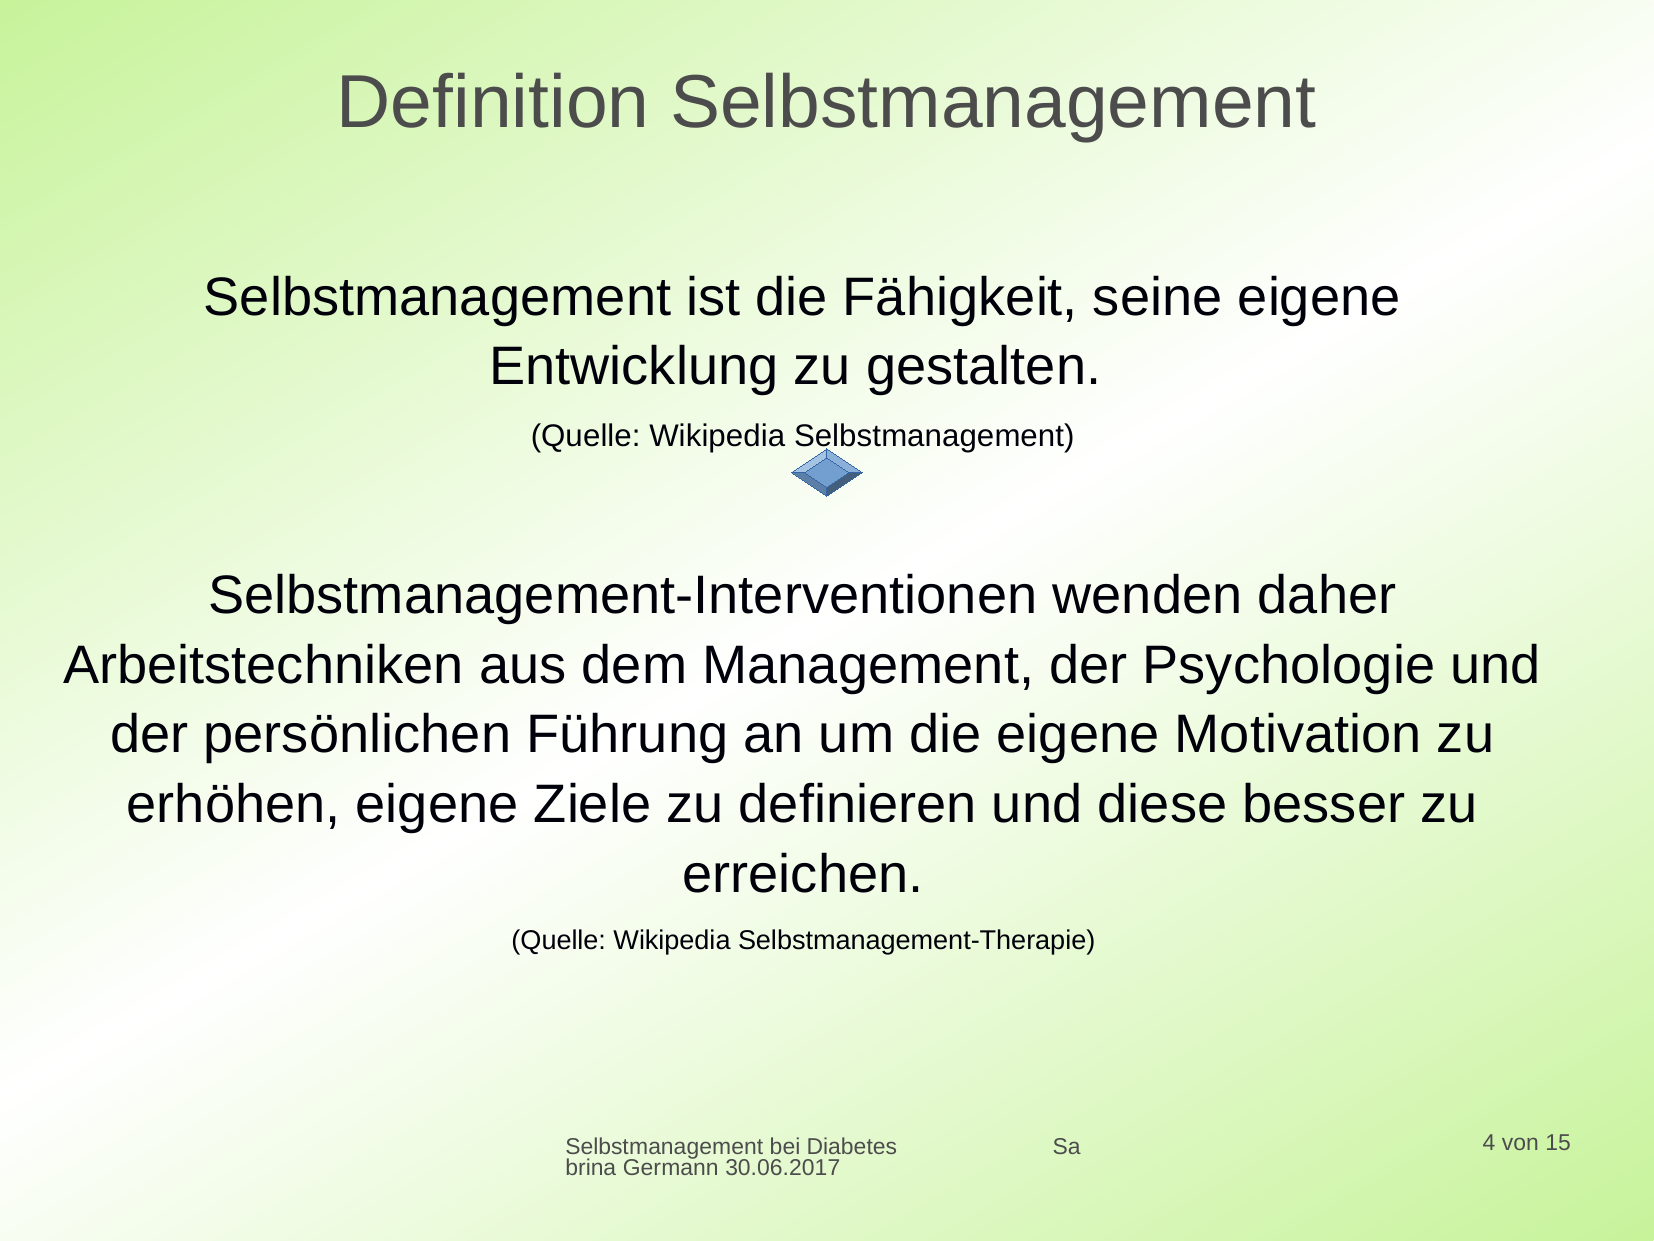

# Definition Selbstmanagement
Selbstmanagement ist die Fähigkeit, seine eigene Entwicklung zu gestalten.
(Quelle: Wikipedia Selbstmanagement)
Selbstmanagement-Interventionen wenden daher Arbeitstechniken aus dem Management, der Psychologie und der persönlichen Führung an um die eigene Motivation zu erhöhen, eigene Ziele zu definieren und diese besser zu erreichen.
(Quelle: Wikipedia Selbstmanagement-Therapie)
4
Selbstmanagement bei Diabetes Sabrina Germann 30.06.2017